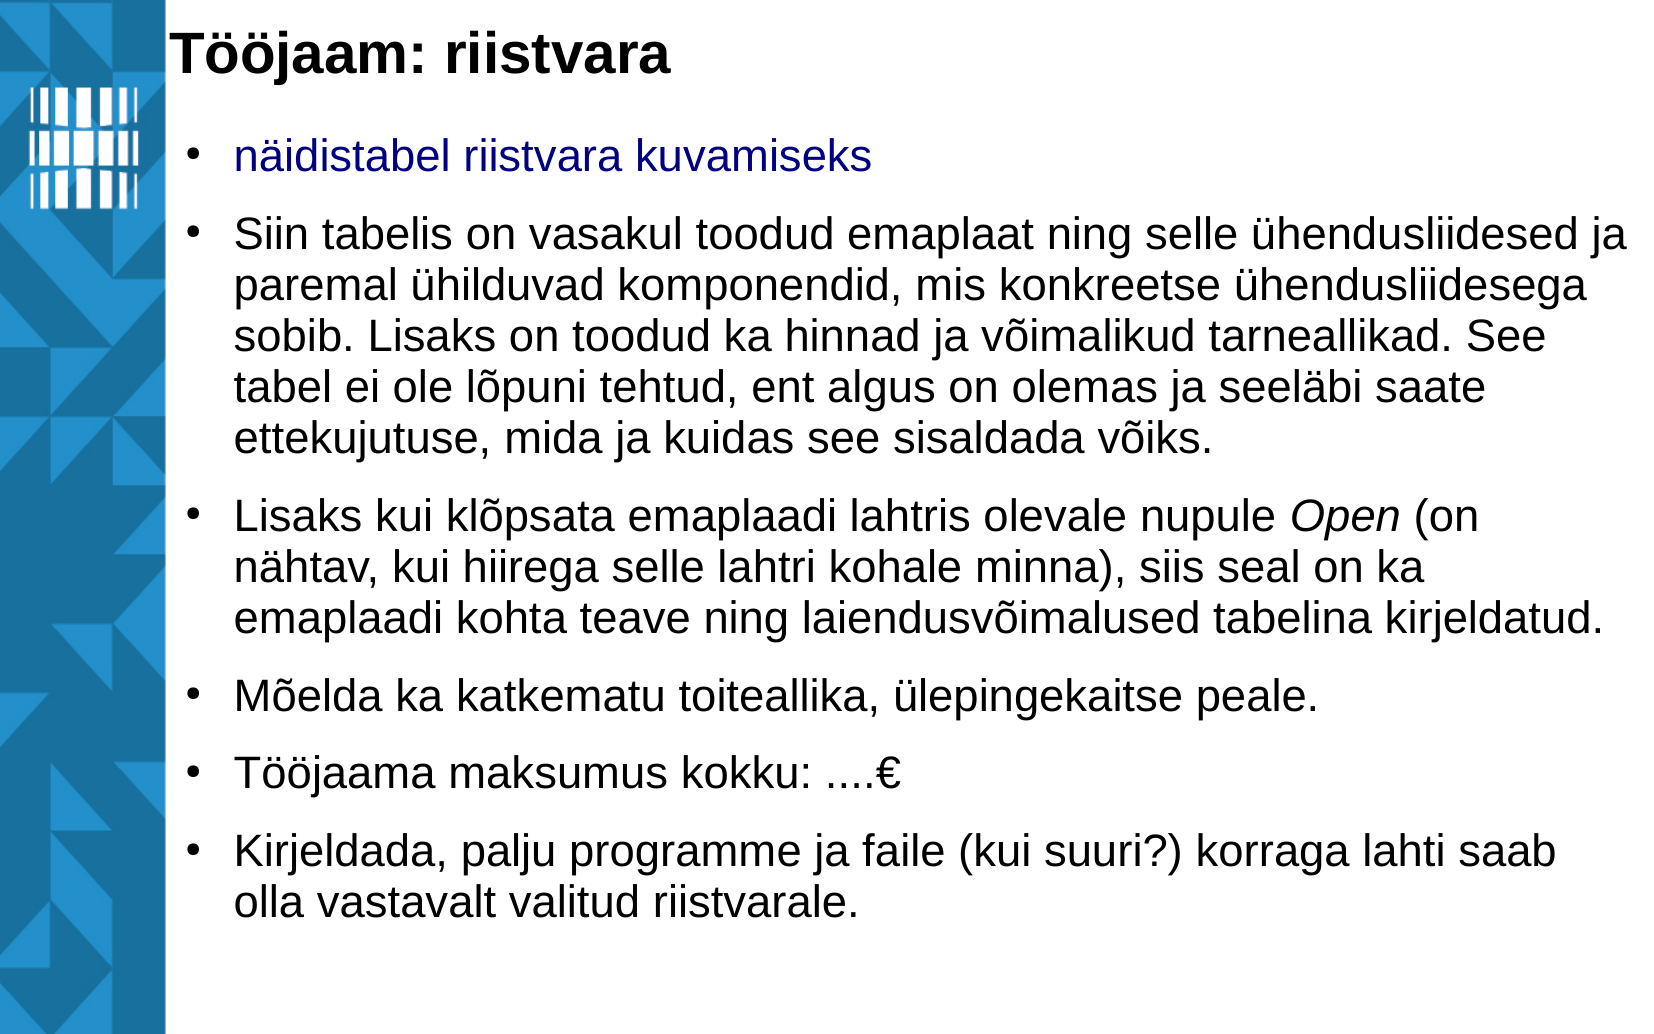

# Tööjaam: riistvara
näidistabel riistvara kuvamiseks
Siin tabelis on vasakul toodud emaplaat ning selle ühendusliidesed ja paremal ühilduvad komponendid, mis konkreetse ühendusliidesega sobib. Lisaks on toodud ka hinnad ja võimalikud tarneallikad. See tabel ei ole lõpuni tehtud, ent algus on olemas ja seeläbi saate ettekujutuse, mida ja kuidas see sisaldada võiks.
Lisaks kui klõpsata emaplaadi lahtris olevale nupule Open (on nähtav, kui hiirega selle lahtri kohale minna), siis seal on ka emaplaadi kohta teave ning laiendusvõimalused tabelina kirjeldatud.
Mõelda ka katkematu toiteallika, ülepingekaitse peale.
Tööjaama maksumus kokku: ....€
Kirjeldada, palju programme ja faile (kui suuri?) korraga lahti saab olla vastavalt valitud riistvarale.